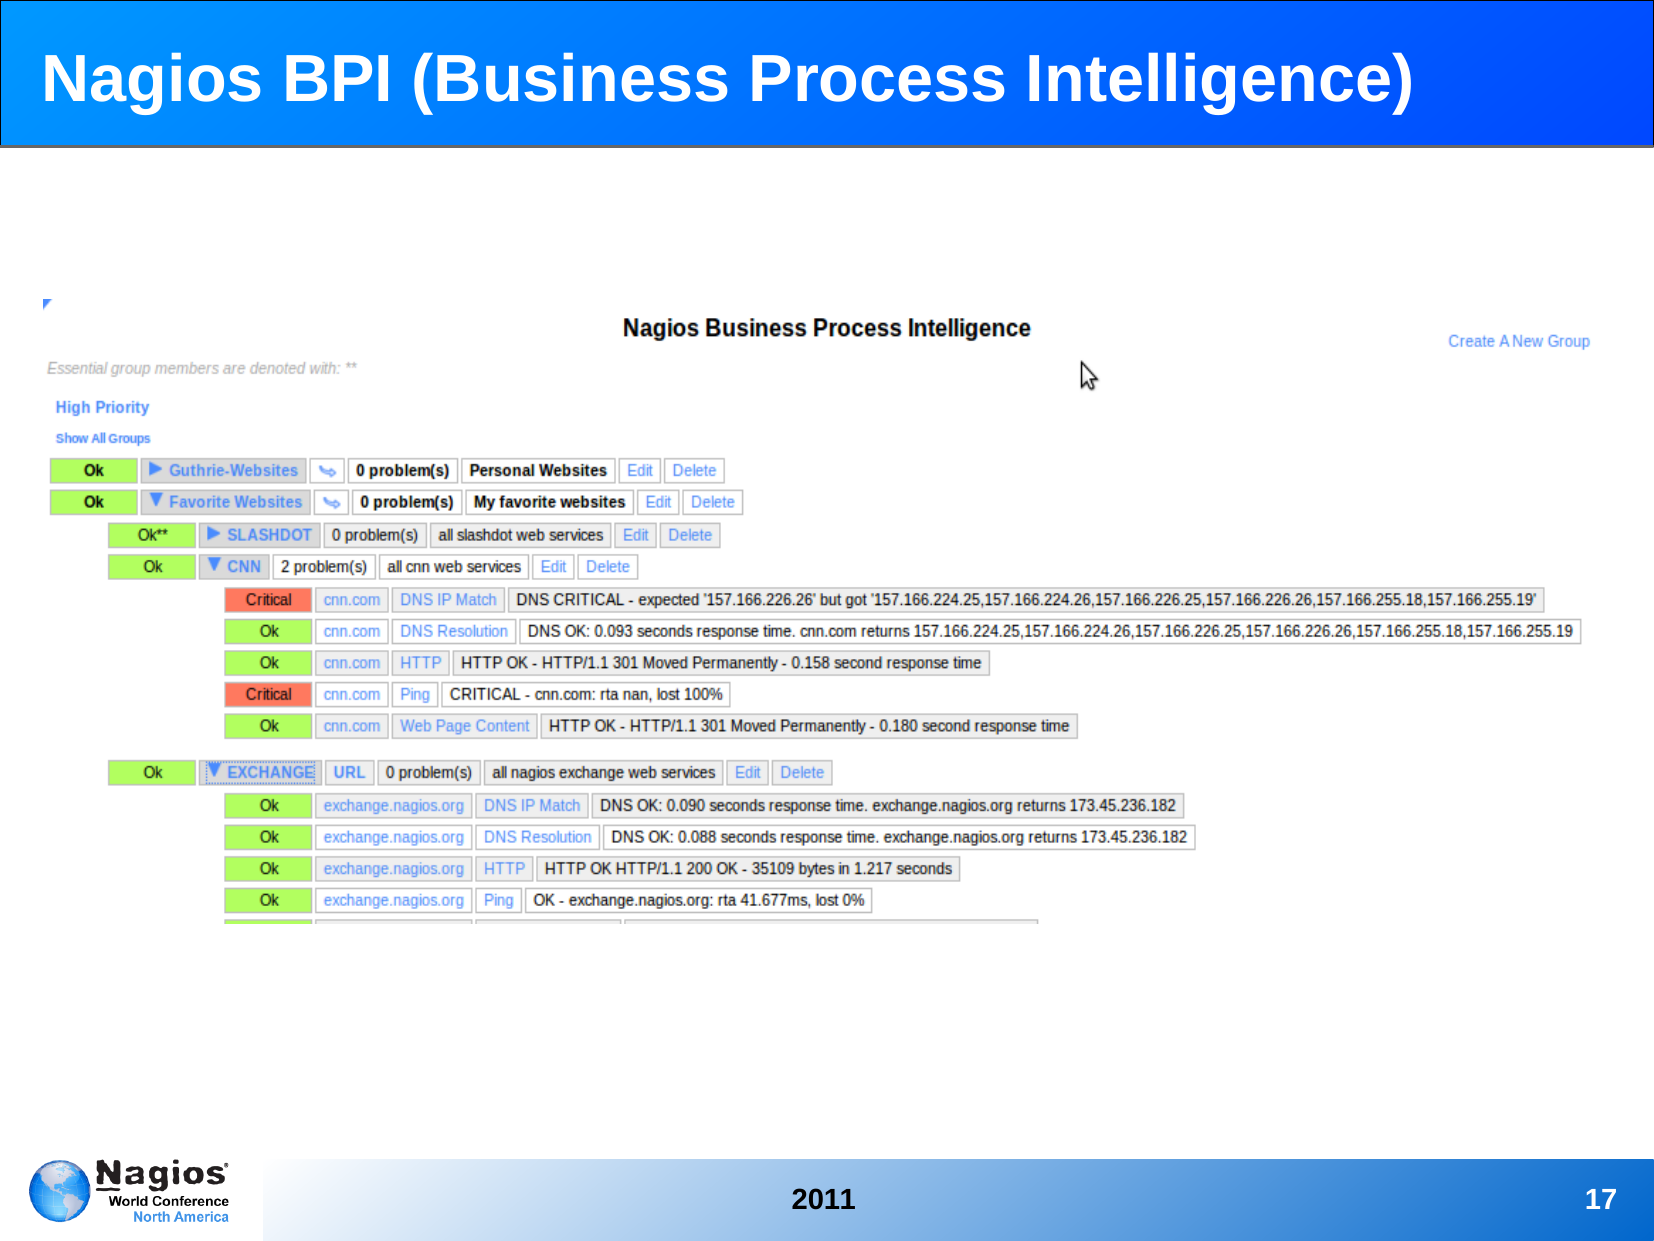

# Nagios BPI (Business Process Intelligence)
2011
17